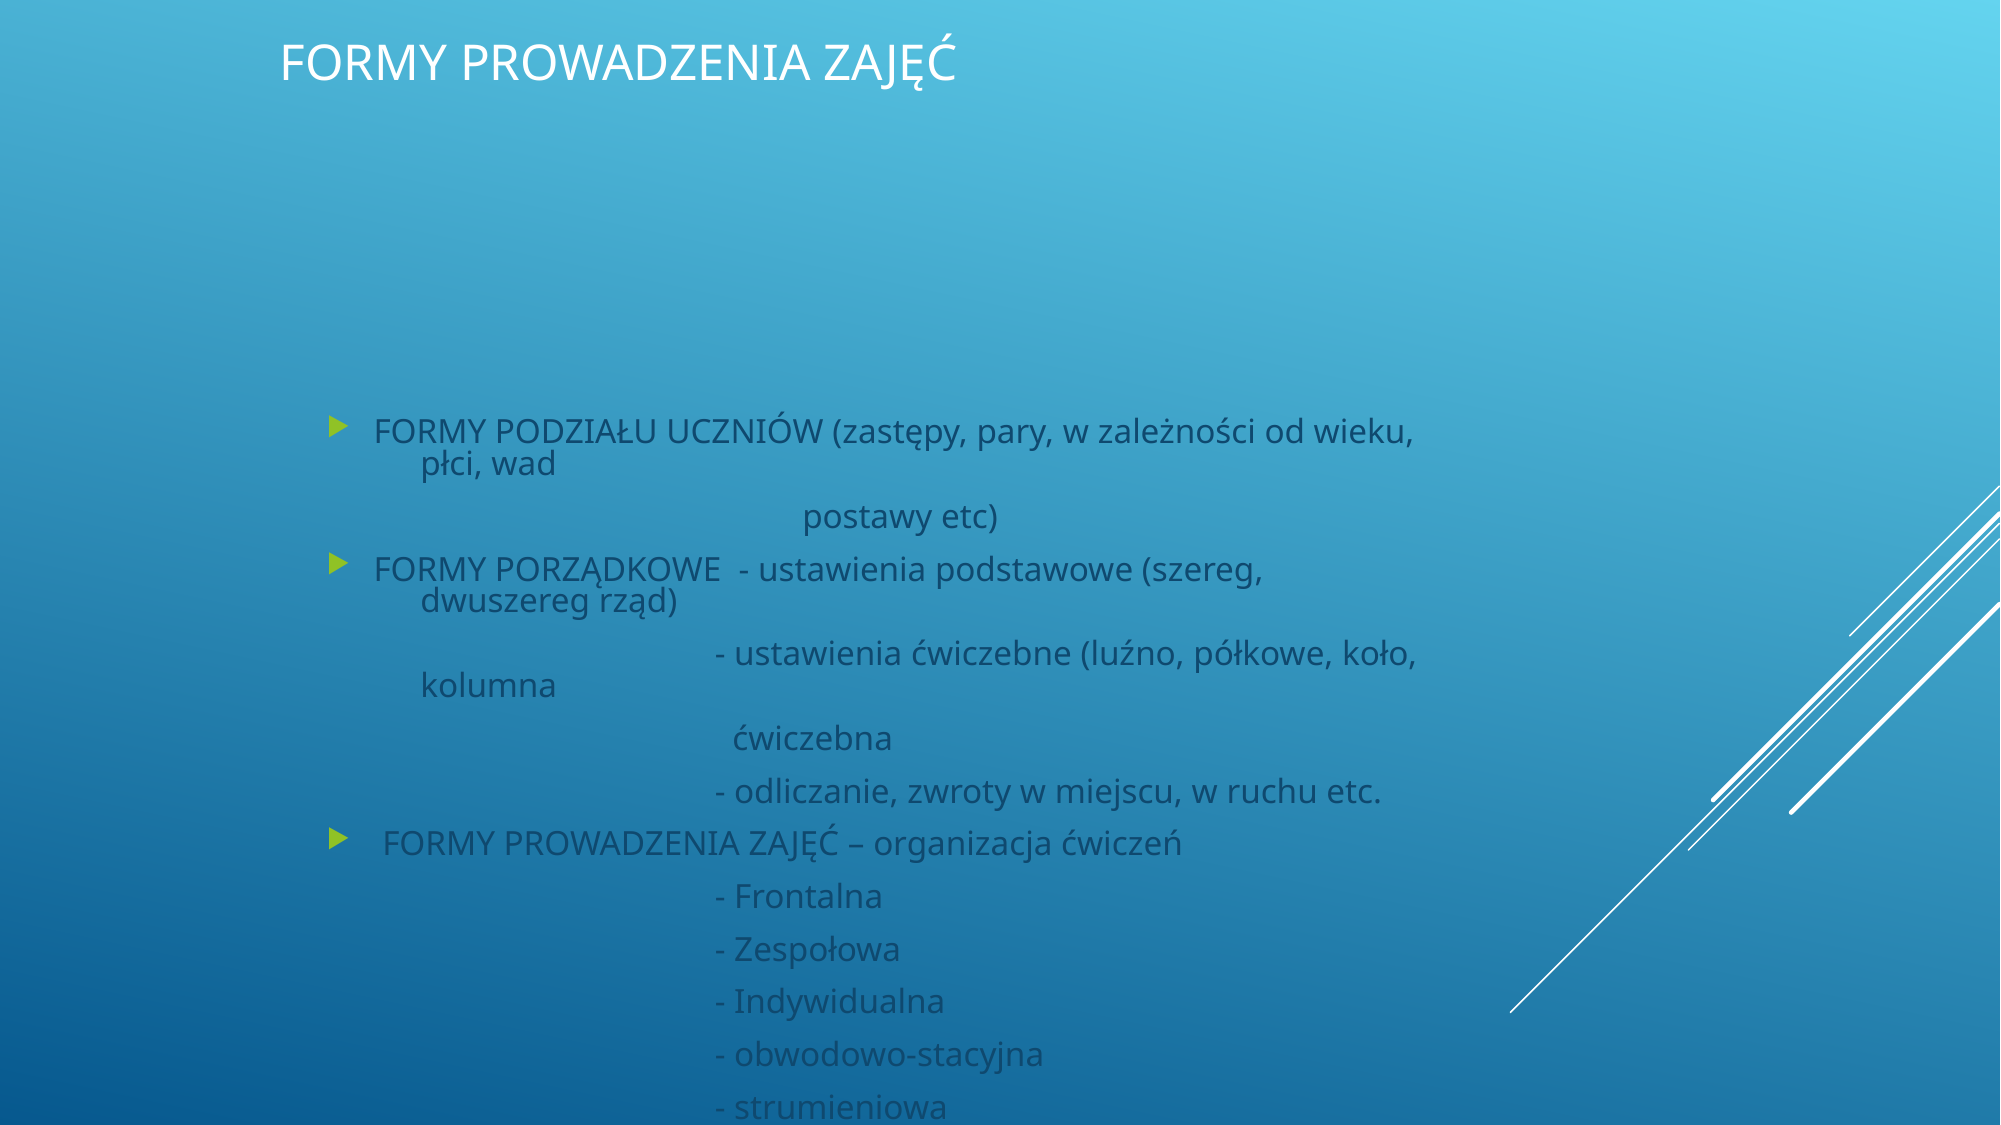

# FORMY PROWADZENIA ZAJĘĆ
FORMY PODZIAŁU UCZNIÓW (zastępy, pary, w zależności od wieku, płci, wad
 postawy etc)
FORMY PORZĄDKOWE - ustawienia podstawowe (szereg, dwuszereg rząd)
 - ustawienia ćwiczebne (luźno, półkowe, koło, kolumna
 ćwiczebna
 - odliczanie, zwroty w miejscu, w ruchu etc.
 FORMY PROWADZENIA ZAJĘĆ – organizacja ćwiczeń
 - Frontalna
 - Zespołowa
 - Indywidualna
 - obwodowo-stacyjna
 - strumieniowa